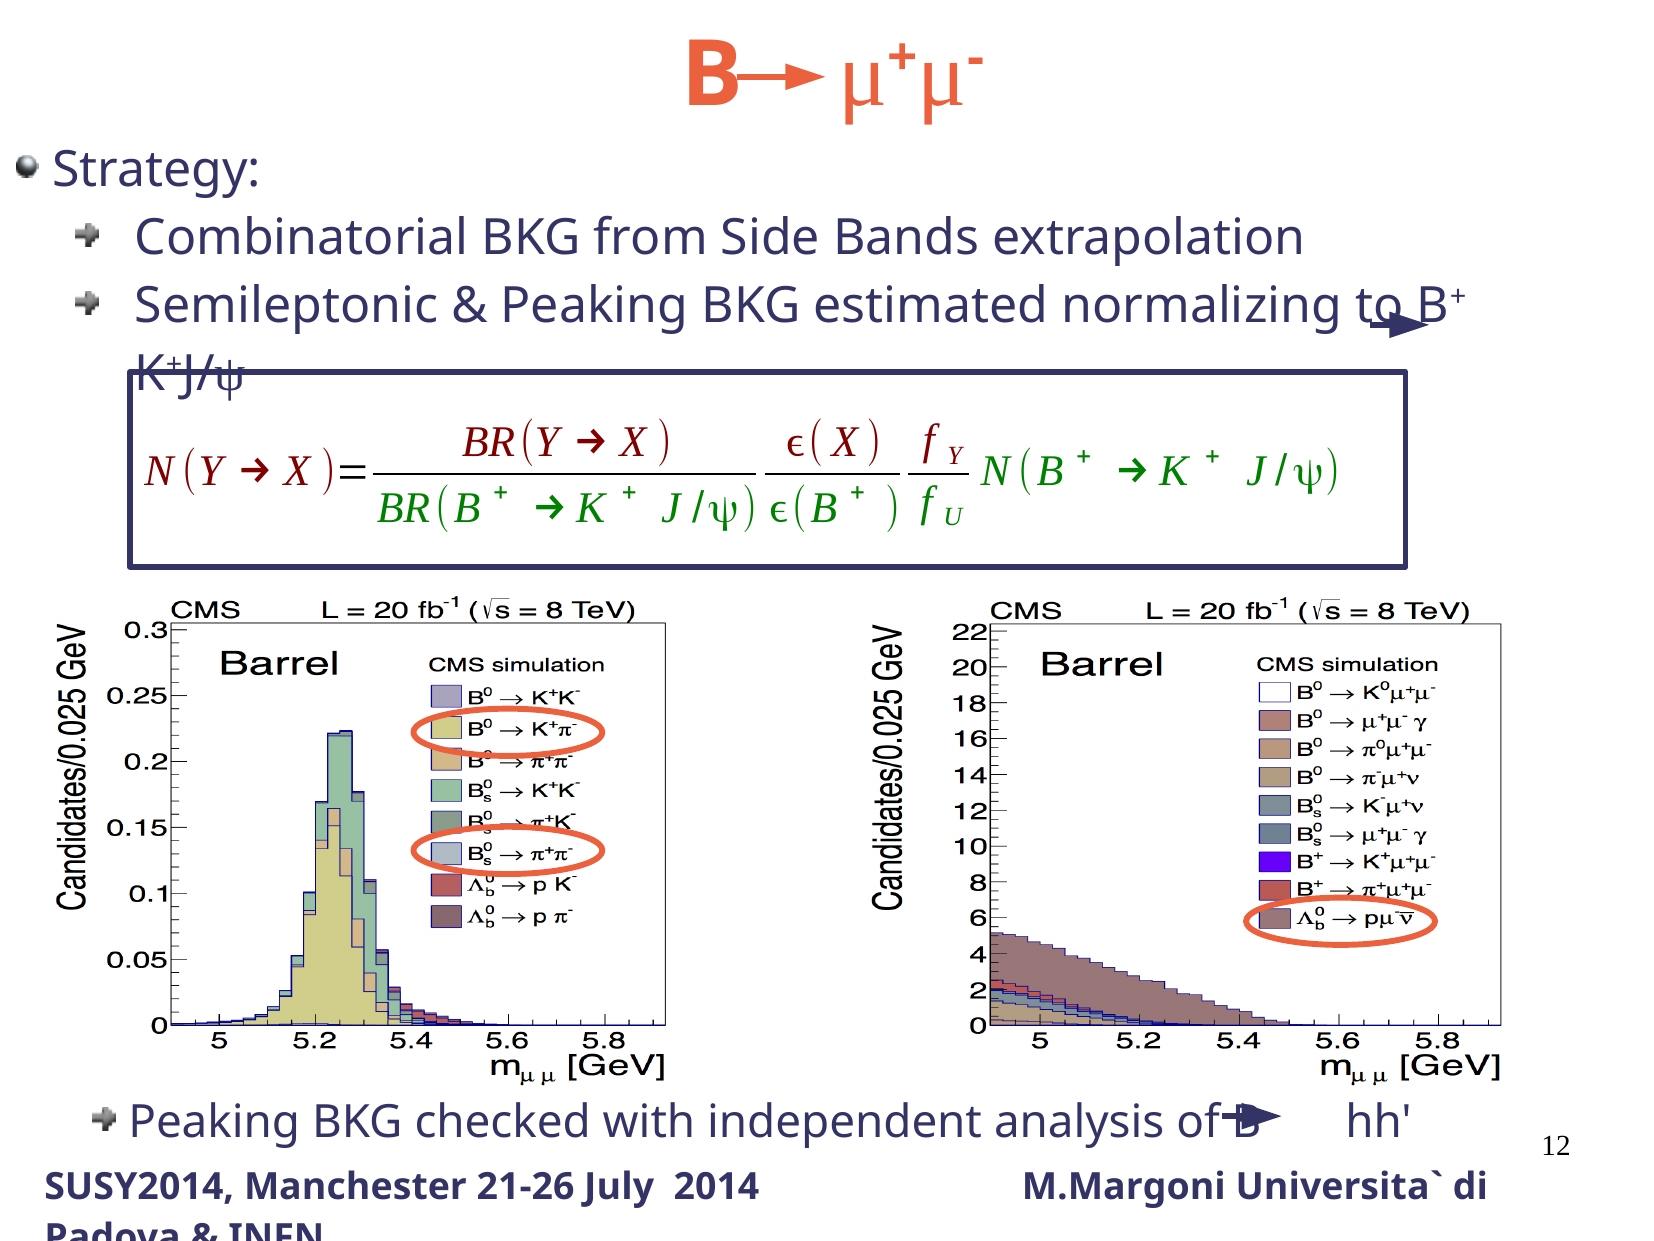

# B μ+μ-
Strategy:
Combinatorial BKG from Side Bands extrapolation
Semileptonic & Peaking BKG estimated normalizing to B+ K+J/ψ
Peaking BKG checked with independent analysis of B hh'
12
SUSY2014, Manchester 21-26 July 2014 M.Margoni Universita` di Padova & INFN